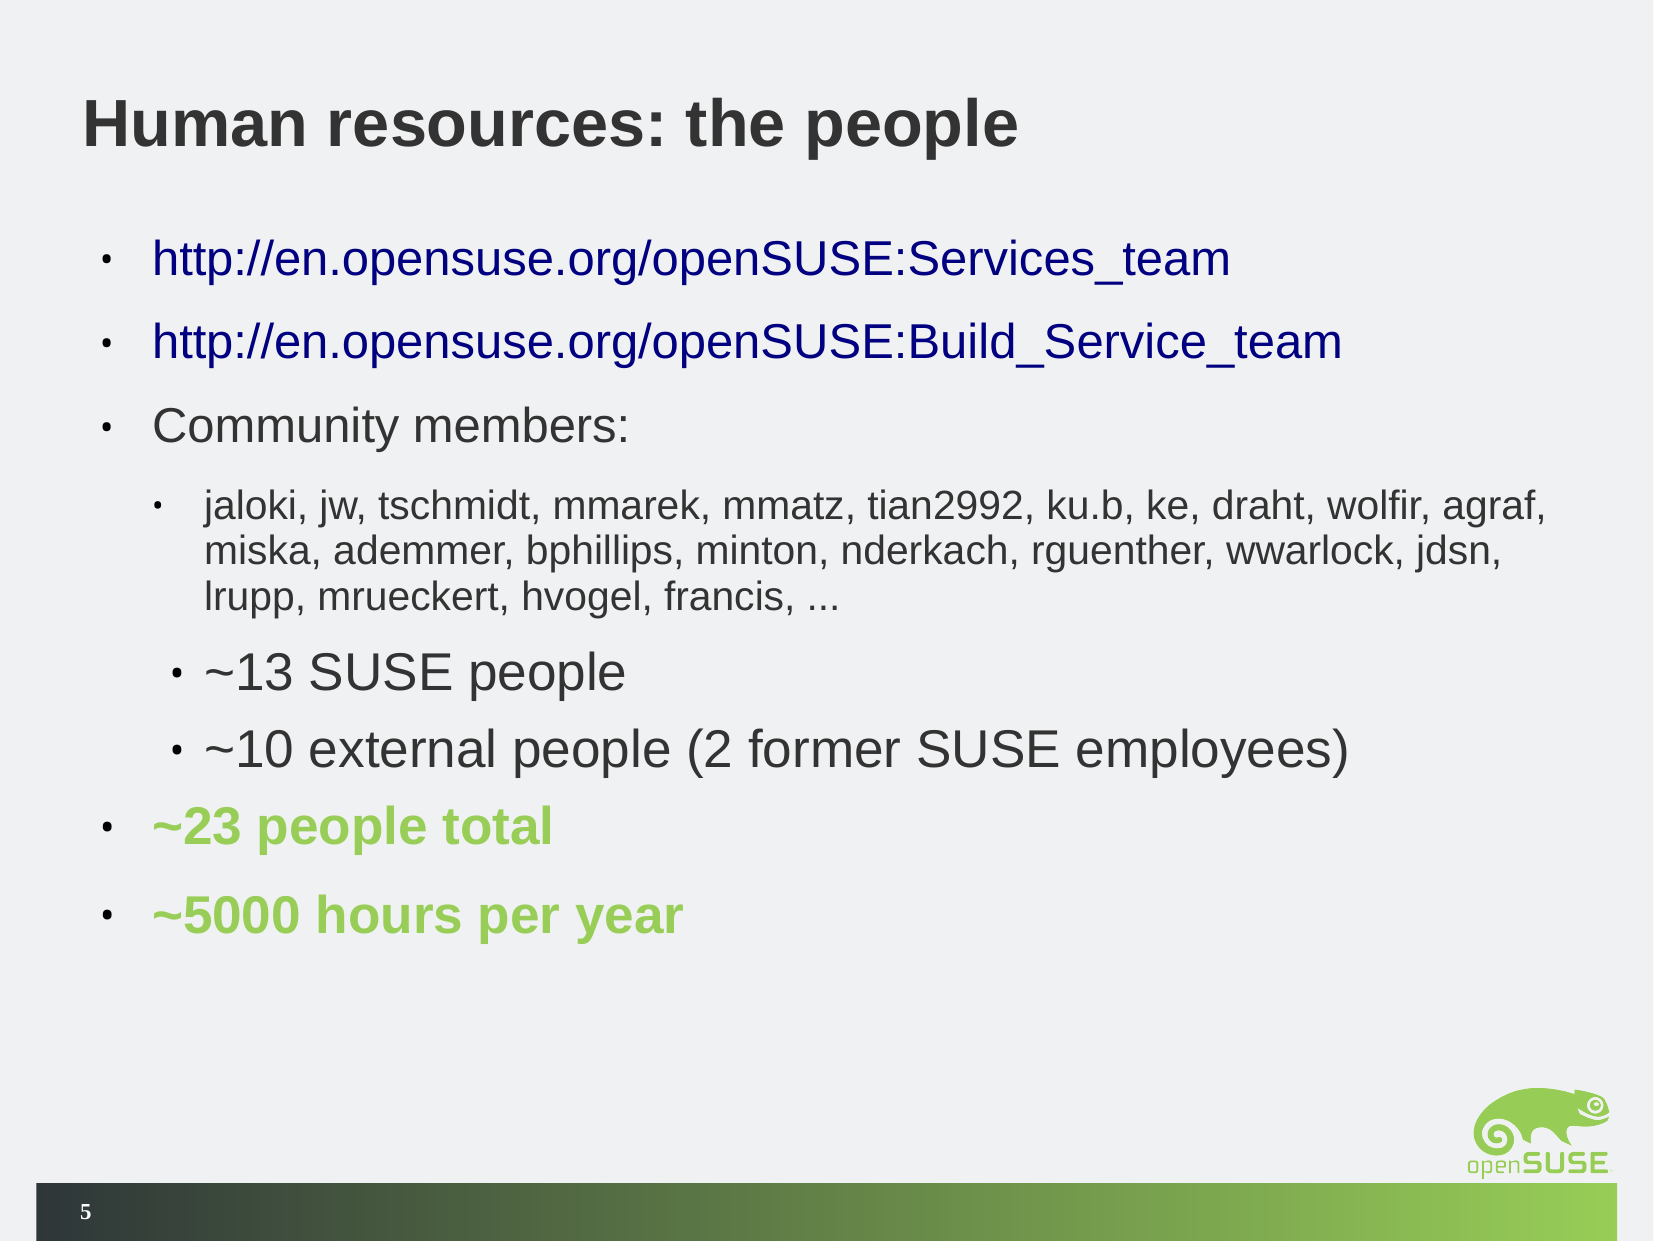

# Human resources: the people
http://en.opensuse.org/openSUSE:Services_team
http://en.opensuse.org/openSUSE:Build_Service_team
Community members:
jaloki, jw, tschmidt, mmarek, mmatz, tian2992, ku.b, ke, draht, wolfir, agraf, miska, ademmer, bphillips, minton, nderkach, rguenther, wwarlock, jdsn, lrupp, mrueckert, hvogel, francis, ...
~13 SUSE people
~10 external people (2 former SUSE employees)
~23 people total
~5000 hours per year
5